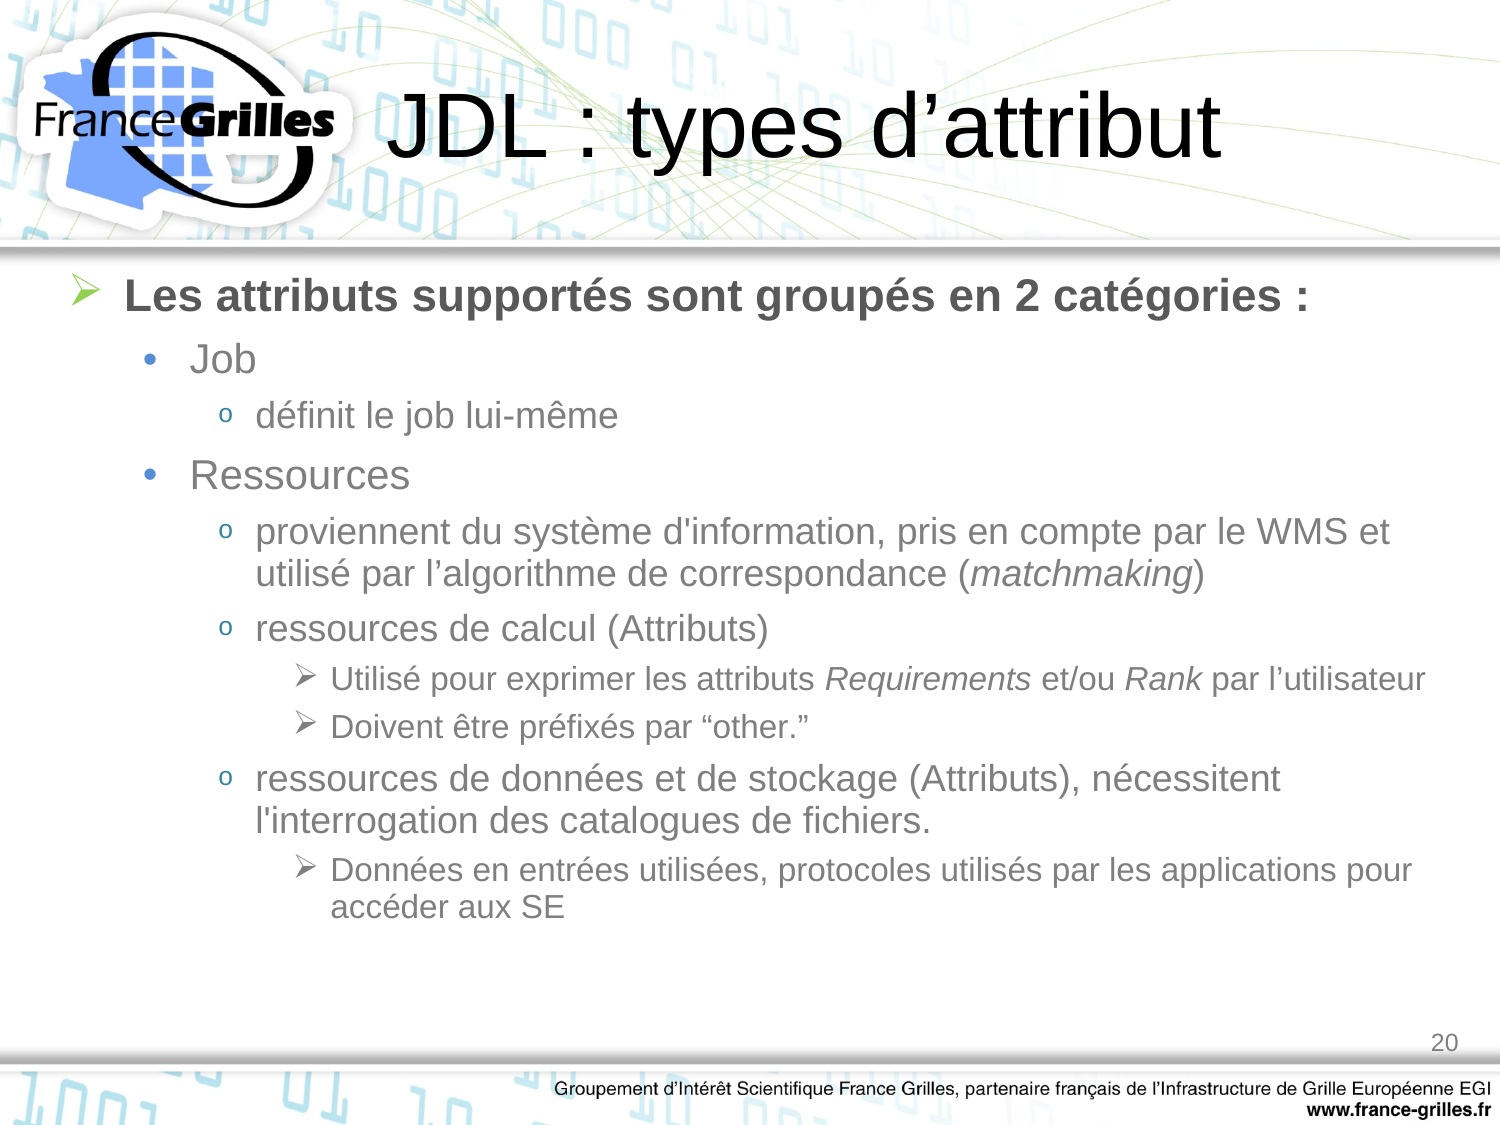

# JDL : types d’attribut
Les attributs supportés sont groupés en 2 catégories :
Job
définit le job lui-même
Ressources
proviennent du système d'information, pris en compte par le WMS et utilisé par l’algorithme de correspondance (matchmaking)
ressources de calcul (Attributs)‏
Utilisé pour exprimer les attributs Requirements et/ou Rank par l’utilisateur
Doivent être préfixés par “other.”
ressources de données et de stockage (Attributs), nécessitent l'interrogation des catalogues de fichiers.
Données en entrées utilisées, protocoles utilisés par les applications pour accéder aux SE
20